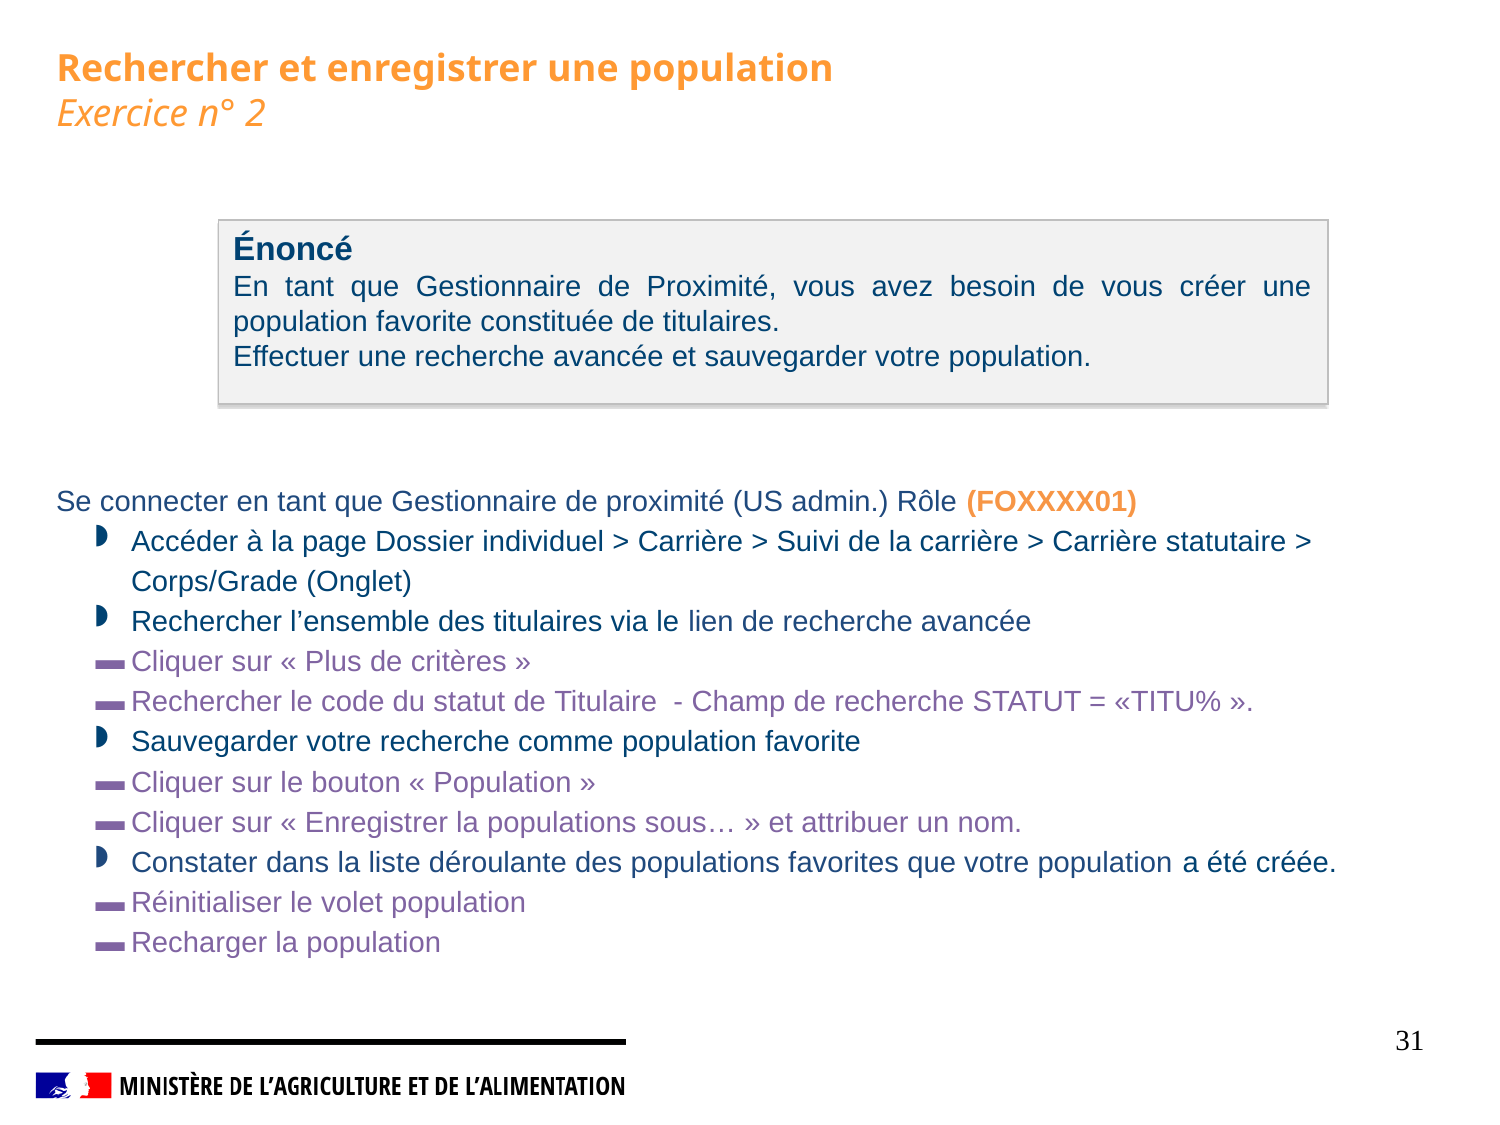

Rechercher et enregistrer une population
Exercice n° 2
Se connecter en tant que Gestionnaire de proximité (US admin.) Rôle (FOXXXX01)
Accéder à la page Dossier individuel > Carrière > Suivi de la carrière > Carrière statutaire > Corps/Grade (Onglet)
Rechercher l’ensemble des titulaires via le lien de recherche avancée
Cliquer sur « Plus de critères »
Rechercher le code du statut de Titulaire  - Champ de recherche STATUT = «TITU% ».
Sauvegarder votre recherche comme population favorite
Cliquer sur le bouton « Population »
Cliquer sur « Enregistrer la populations sous… » et attribuer un nom.
Constater dans la liste déroulante des populations favorites que votre population a été créée.
Réinitialiser le volet population
Recharger la population
Énoncé
En tant que Gestionnaire de Proximité, vous avez besoin de vous créer une population favorite constituée de titulaires.
Effectuer une recherche avancée et sauvegarder votre population.